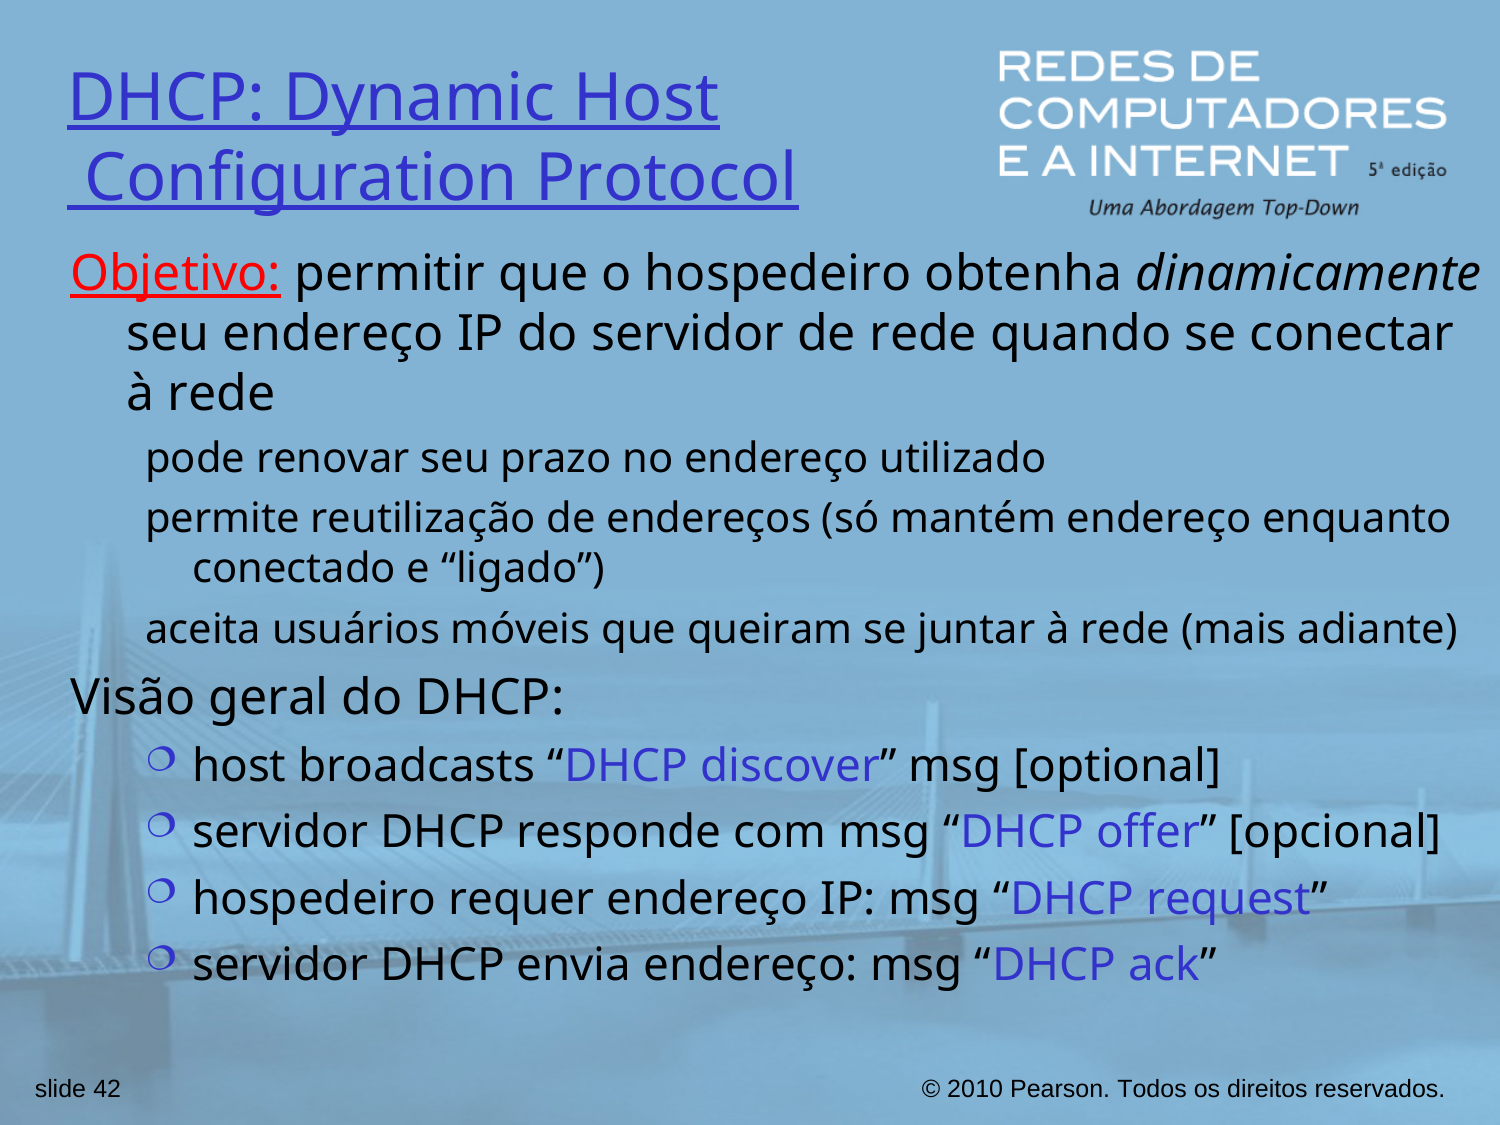

# DHCP: Dynamic Host Configuration Protocol
Objetivo: permitir que o hospedeiro obtenha dinamicamente seu endereço IP do servidor de rede quando se conectar à rede
pode renovar seu prazo no endereço utilizado
permite reutilização de endereços (só mantém endereço enquanto conectado e “ligado”)
aceita usuários móveis que queiram se juntar à rede (mais adiante)
Visão geral do DHCP:
host broadcasts “DHCP discover” msg [optional]
servidor DHCP responde com msg “DHCP offer” [opcional]
hospedeiro requer endereço IP: msg “DHCP request”
servidor DHCP envia endereço: msg “DHCP ack”